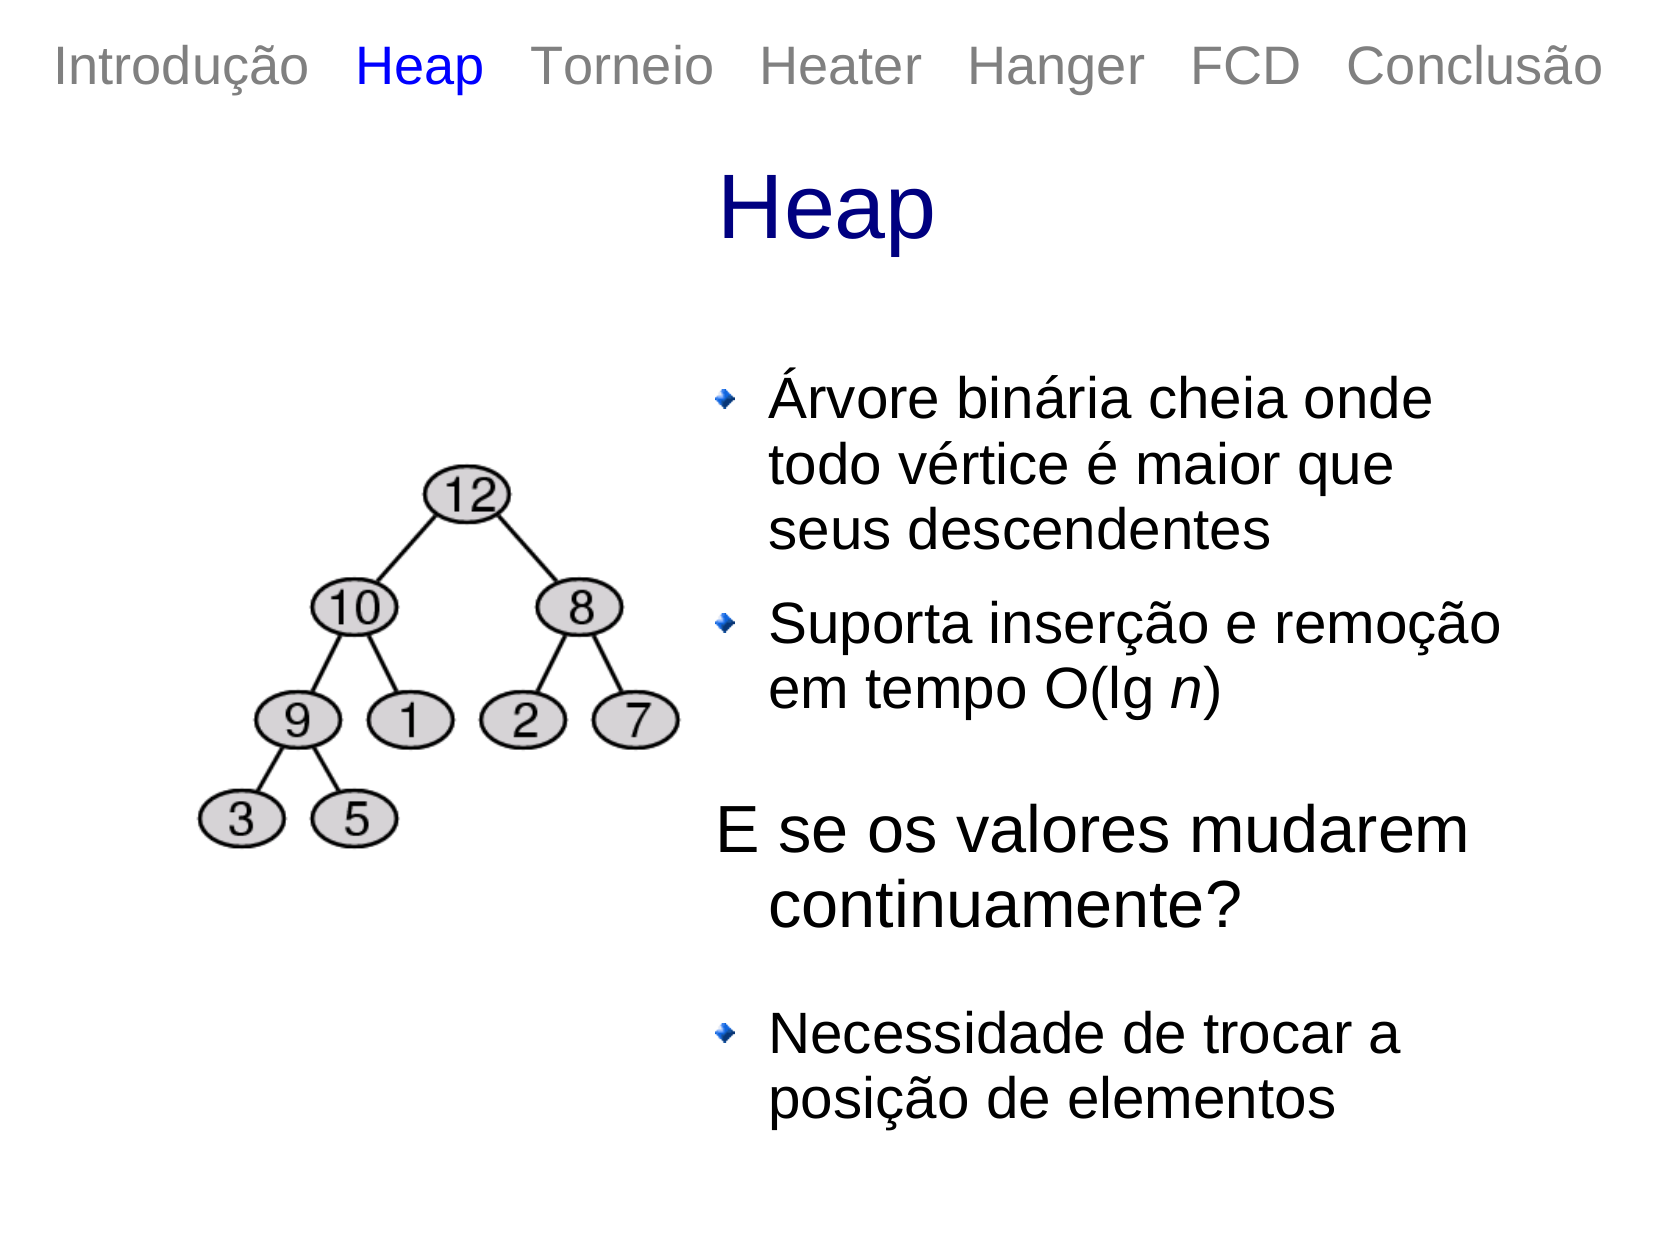

Introdução Heap Torneio Heater Hanger FCD Conclusão
# Heap
Árvore binária cheia onde todo vértice é maior que seus descendentes
Suporta inserção e remoção em tempo O(lg n)
E se os valores mudarem continuamente?
Necessidade de trocar a posição de elementos